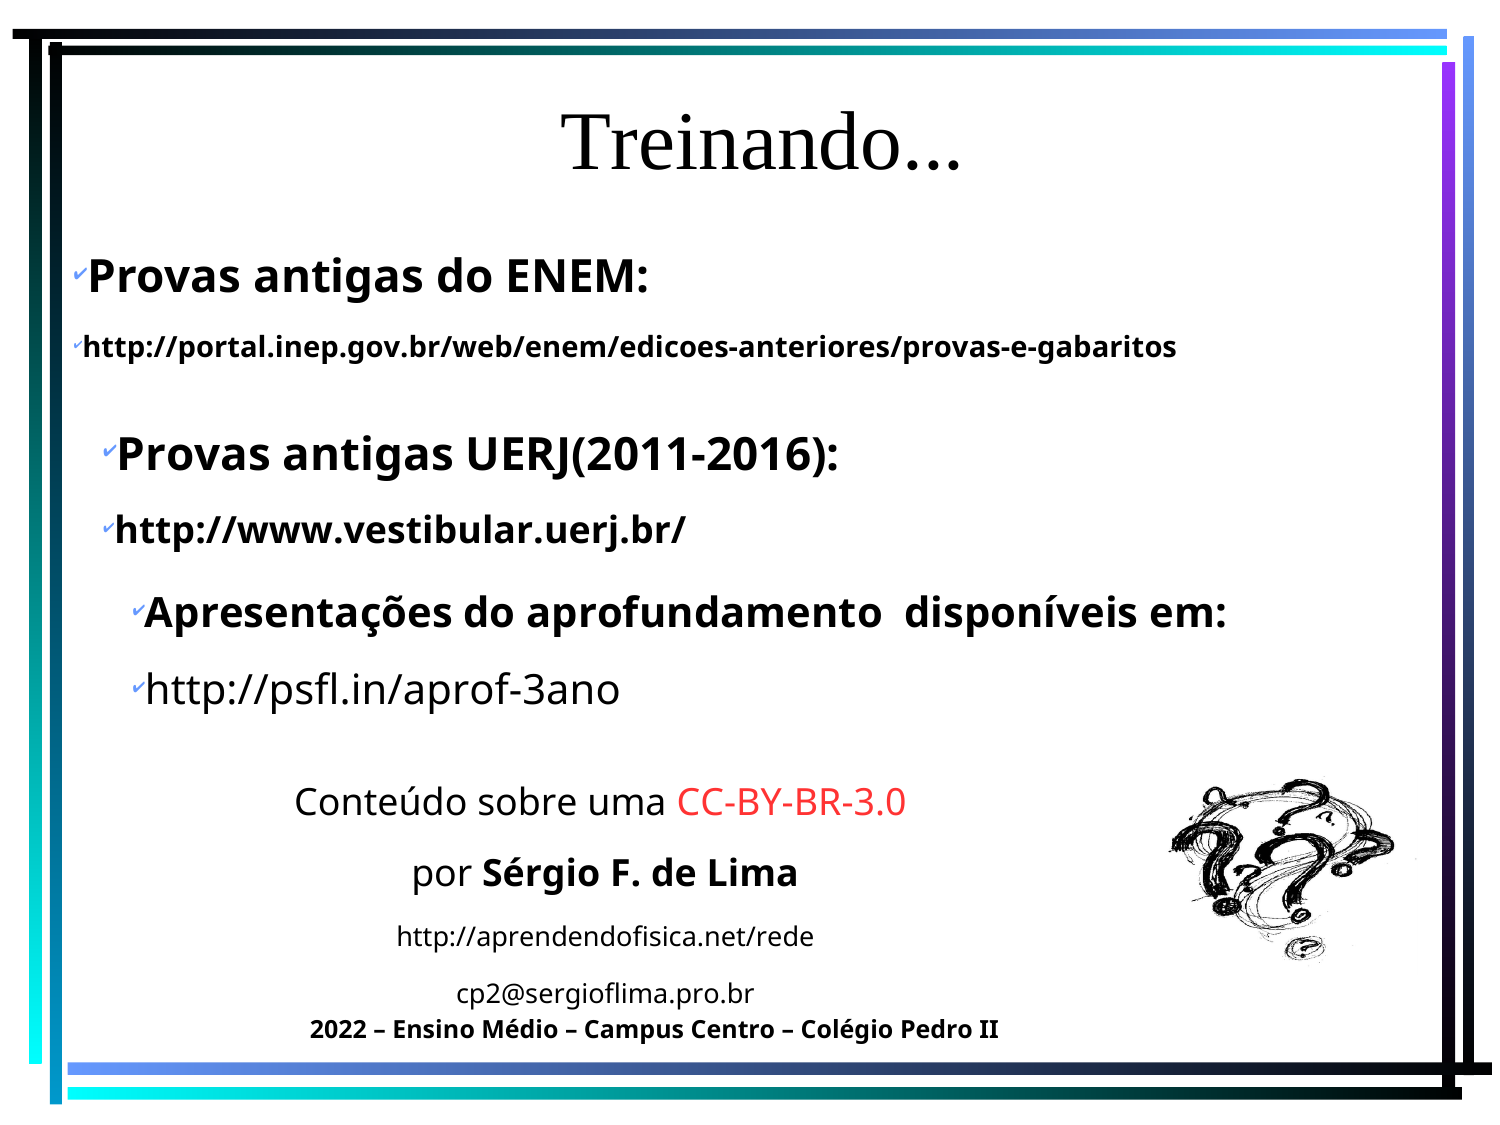

# Treinando...
Provas antigas do ENEM:
http://portal.inep.gov.br/web/enem/edicoes-anteriores/provas-e-gabaritos
Provas antigas UERJ(2011-2016):
http://www.vestibular.uerj.br/
Apresentações do aprofundamento disponíveis em:
http://psfl.in/aprof-3ano
Conteúdo sobre uma CC-BY-BR-3.0
por Sérgio F. de Lima
http://aprendendofisica.net/rede
cp2@sergioflima.pro.br
2022 – Ensino Médio – Campus Centro – Colégio Pedro II